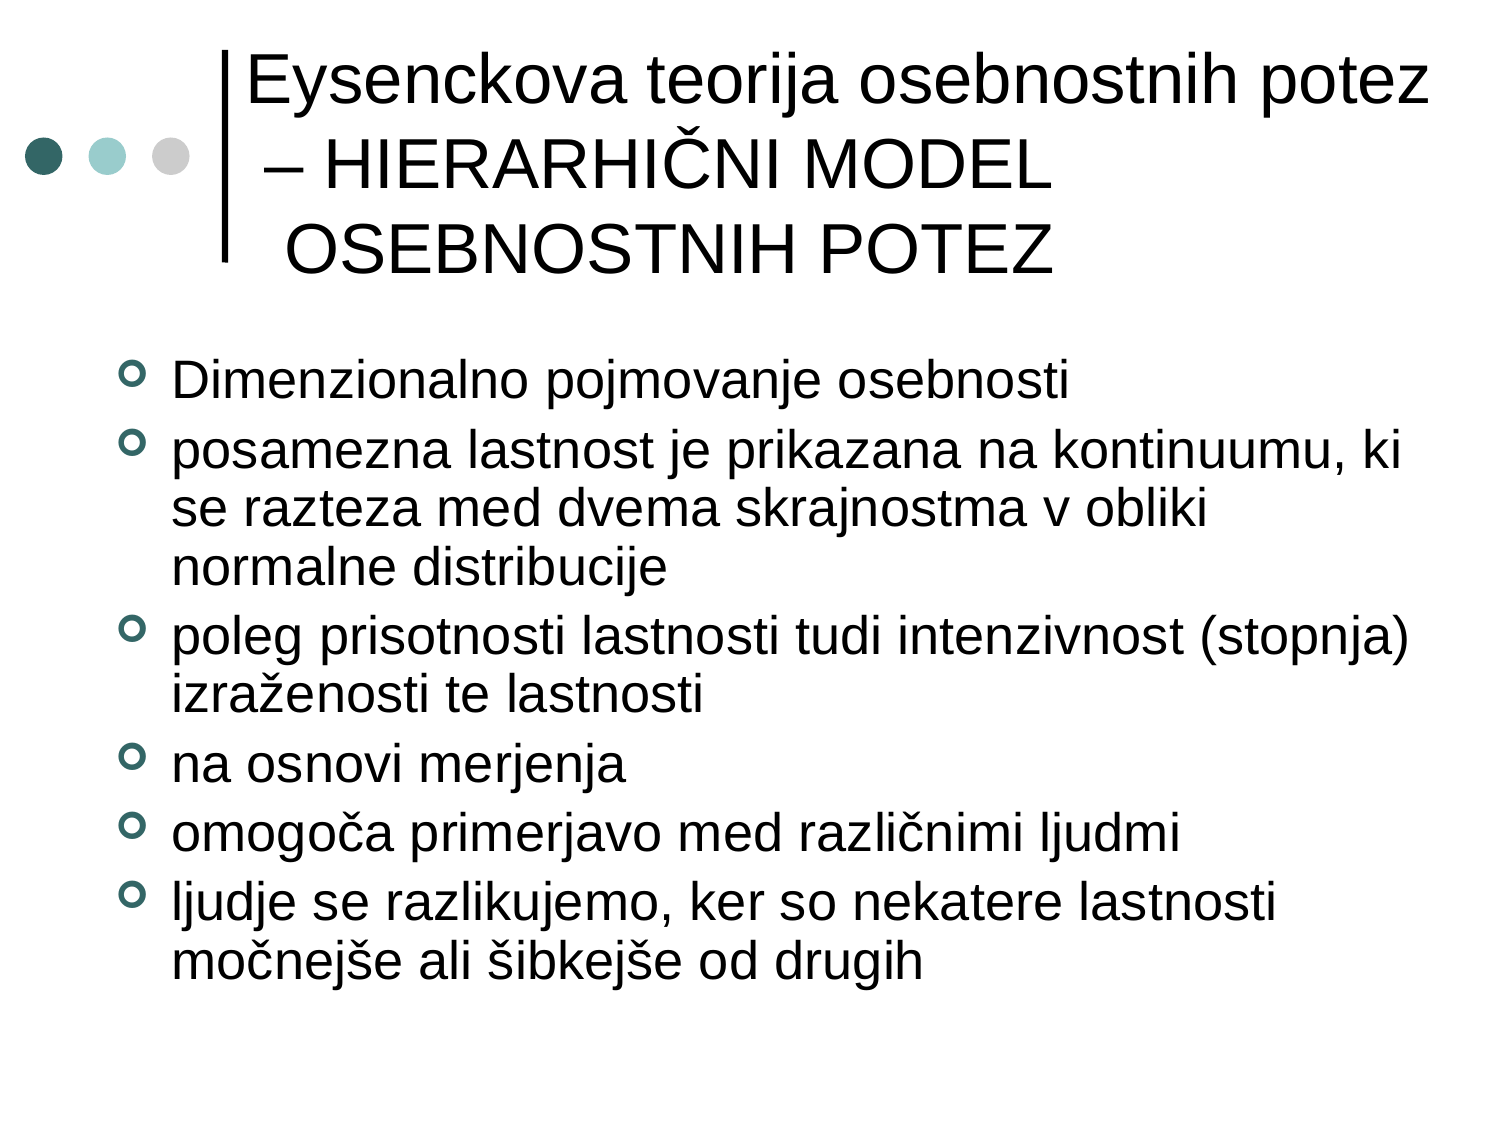

# Eysenckova teorija osebnostnih potez – HIERARHIČNI MODEL OSEBNOSTNIH POTEZ
Dimenzionalno pojmovanje osebnosti
posamezna lastnost je prikazana na kontinuumu, ki se razteza med dvema skrajnostma v obliki normalne distribucije
poleg prisotnosti lastnosti tudi intenzivnost (stopnja) izraženosti te lastnosti
na osnovi merjenja
omogoča primerjavo med različnimi ljudmi
ljudje se razlikujemo, ker so nekatere lastnosti močnejše ali šibkejše od drugih